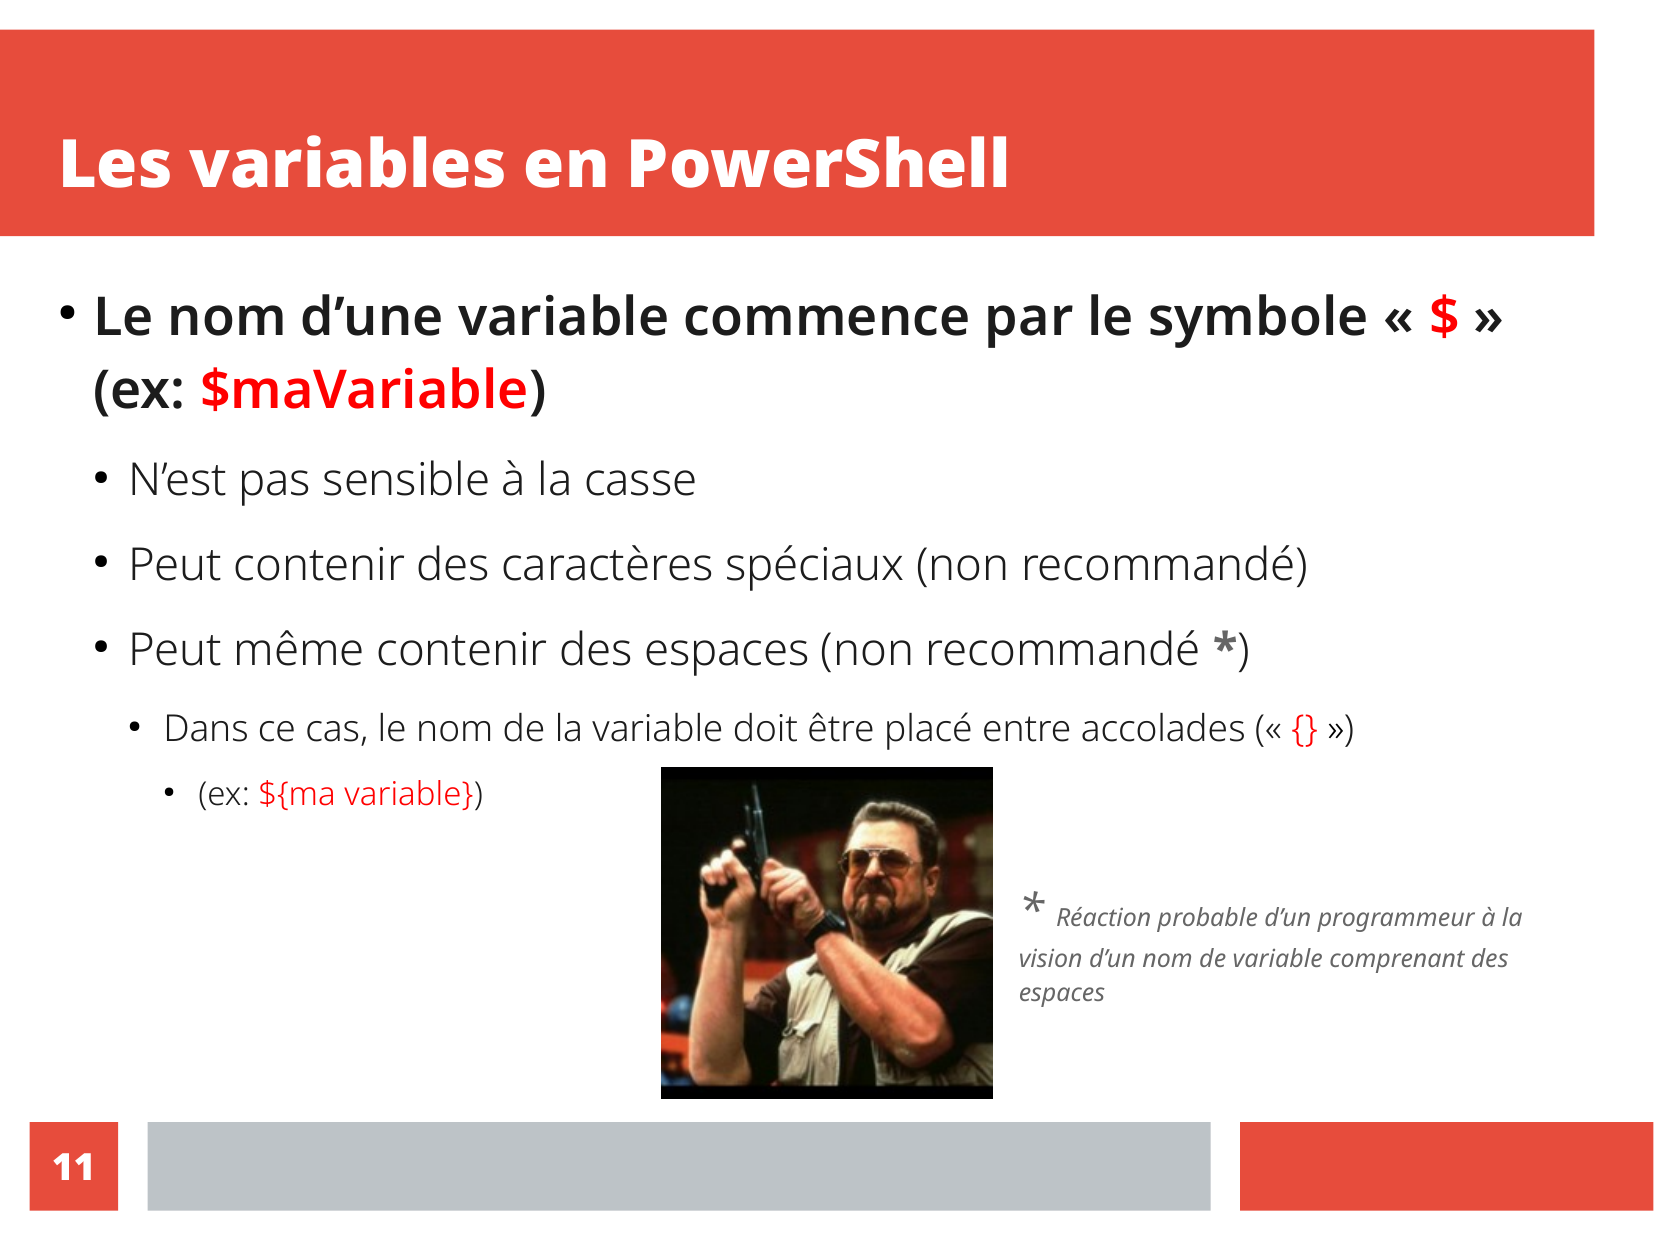

# Les variables en PowerShell
Le nom d’une variable commence par le symbole « $ » (ex: $maVariable)
N’est pas sensible à la casse
Peut contenir des caractères spéciaux (non recommandé)
Peut même contenir des espaces (non recommandé *)
Dans ce cas, le nom de la variable doit être placé entre accolades (« {} »)
(ex: ${ma variable})
* Réaction probable d’un programmeur à la vision d’un nom de variable comprenant des espaces
11